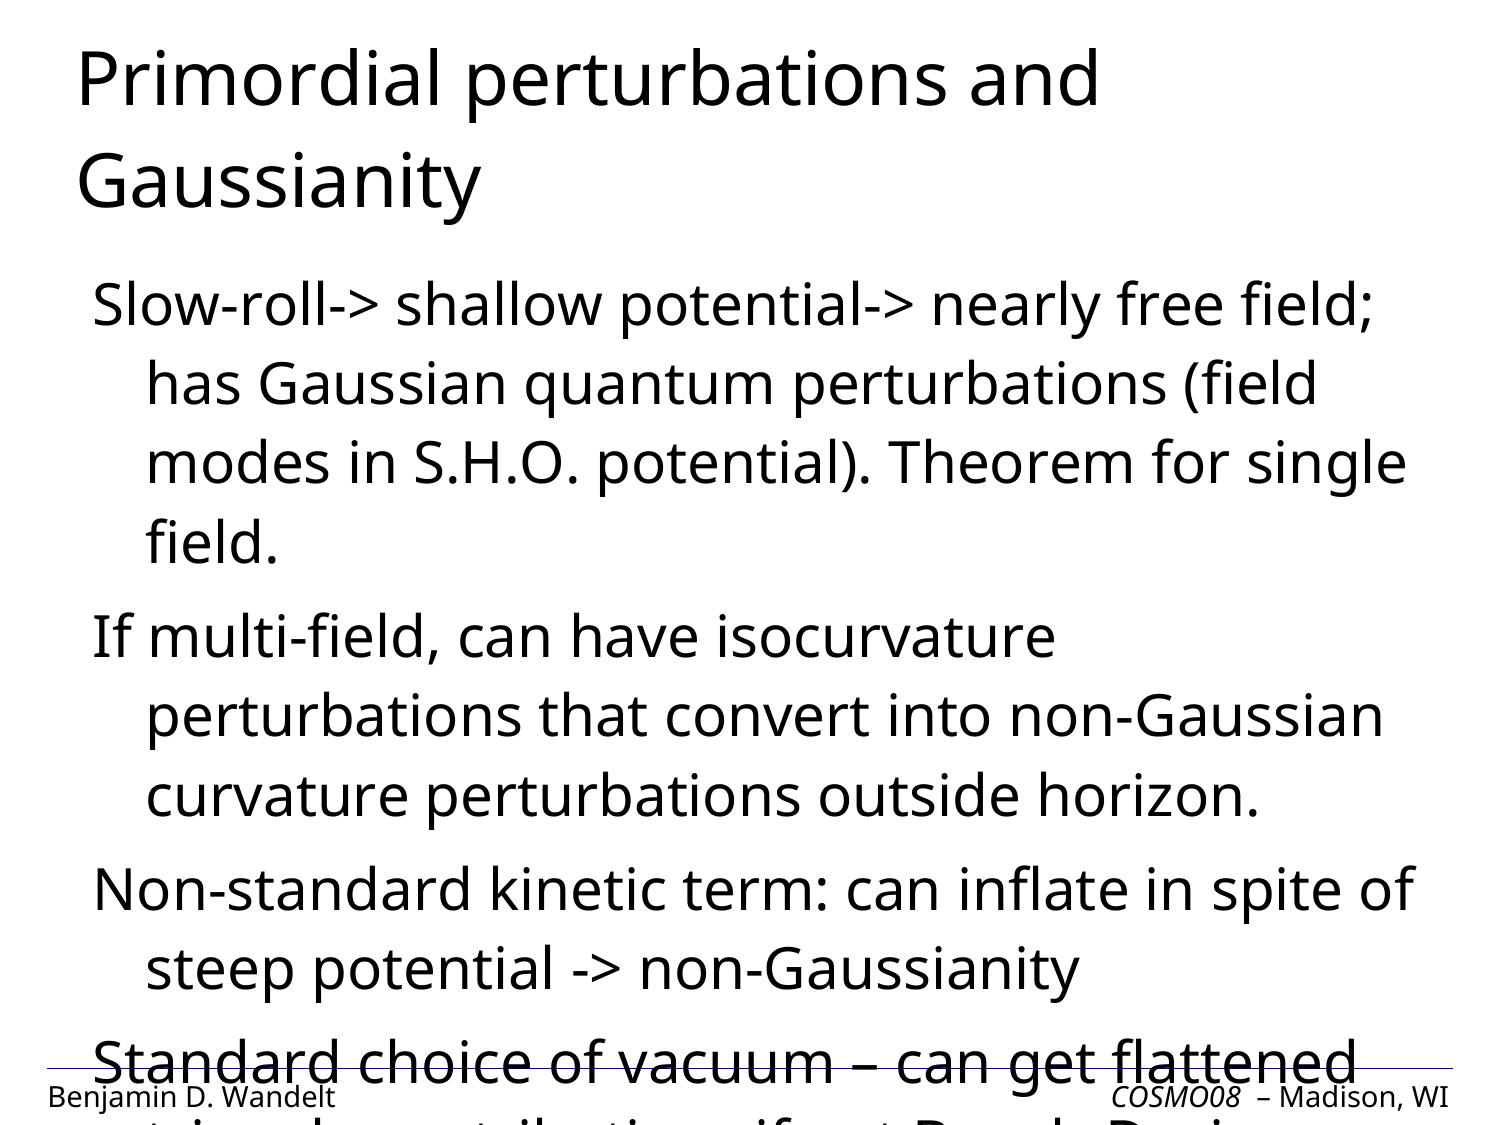

# Primordial perturbations and Gaussianity
Slow-roll-> shallow potential-> nearly free field; has Gaussian quantum perturbations (field modes in S.H.O. potential). Theorem for single field.
If multi-field, can have isocurvature perturbations that convert into non-Gaussian curvature perturbations outside horizon.
Non-standard kinetic term: can inflate in spite of steep potential -> non-Gaussianity
Standard choice of vacuum – can get flattened triangle contributions if not Bunch-Davies.
August 2, 2008